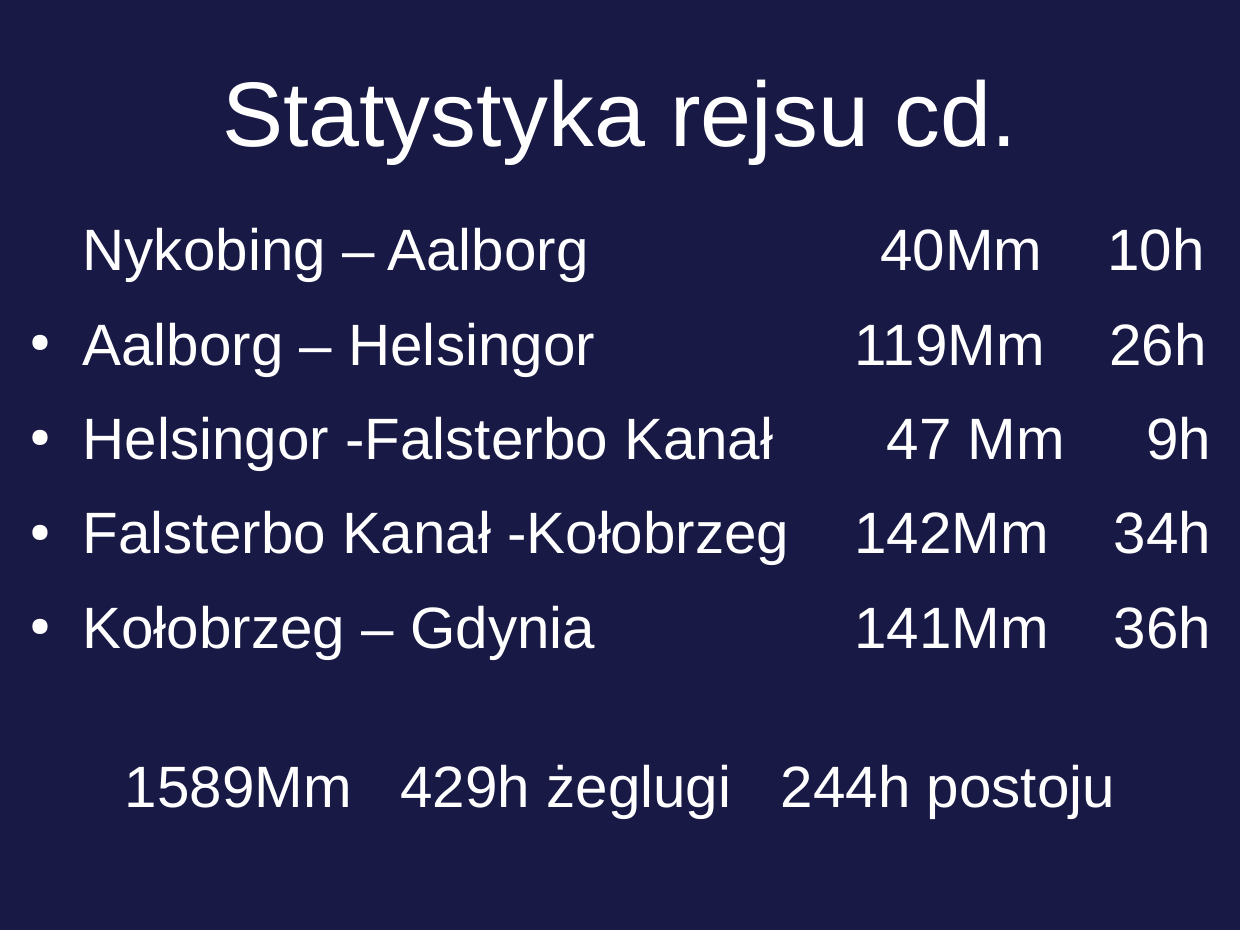

# Statystyka rejsu cd.
Nykobing – Aalborg 40Mm 10h
Aalborg – Helsingor 119Mm 26h
Helsingor -Falsterbo Kanał 47 Mm 9h
Falsterbo Kanał -Kołobrzeg 142Mm 34h
Kołobrzeg – Gdynia 141Mm 36h
1589Mm 429h żeglugi 244h postoju